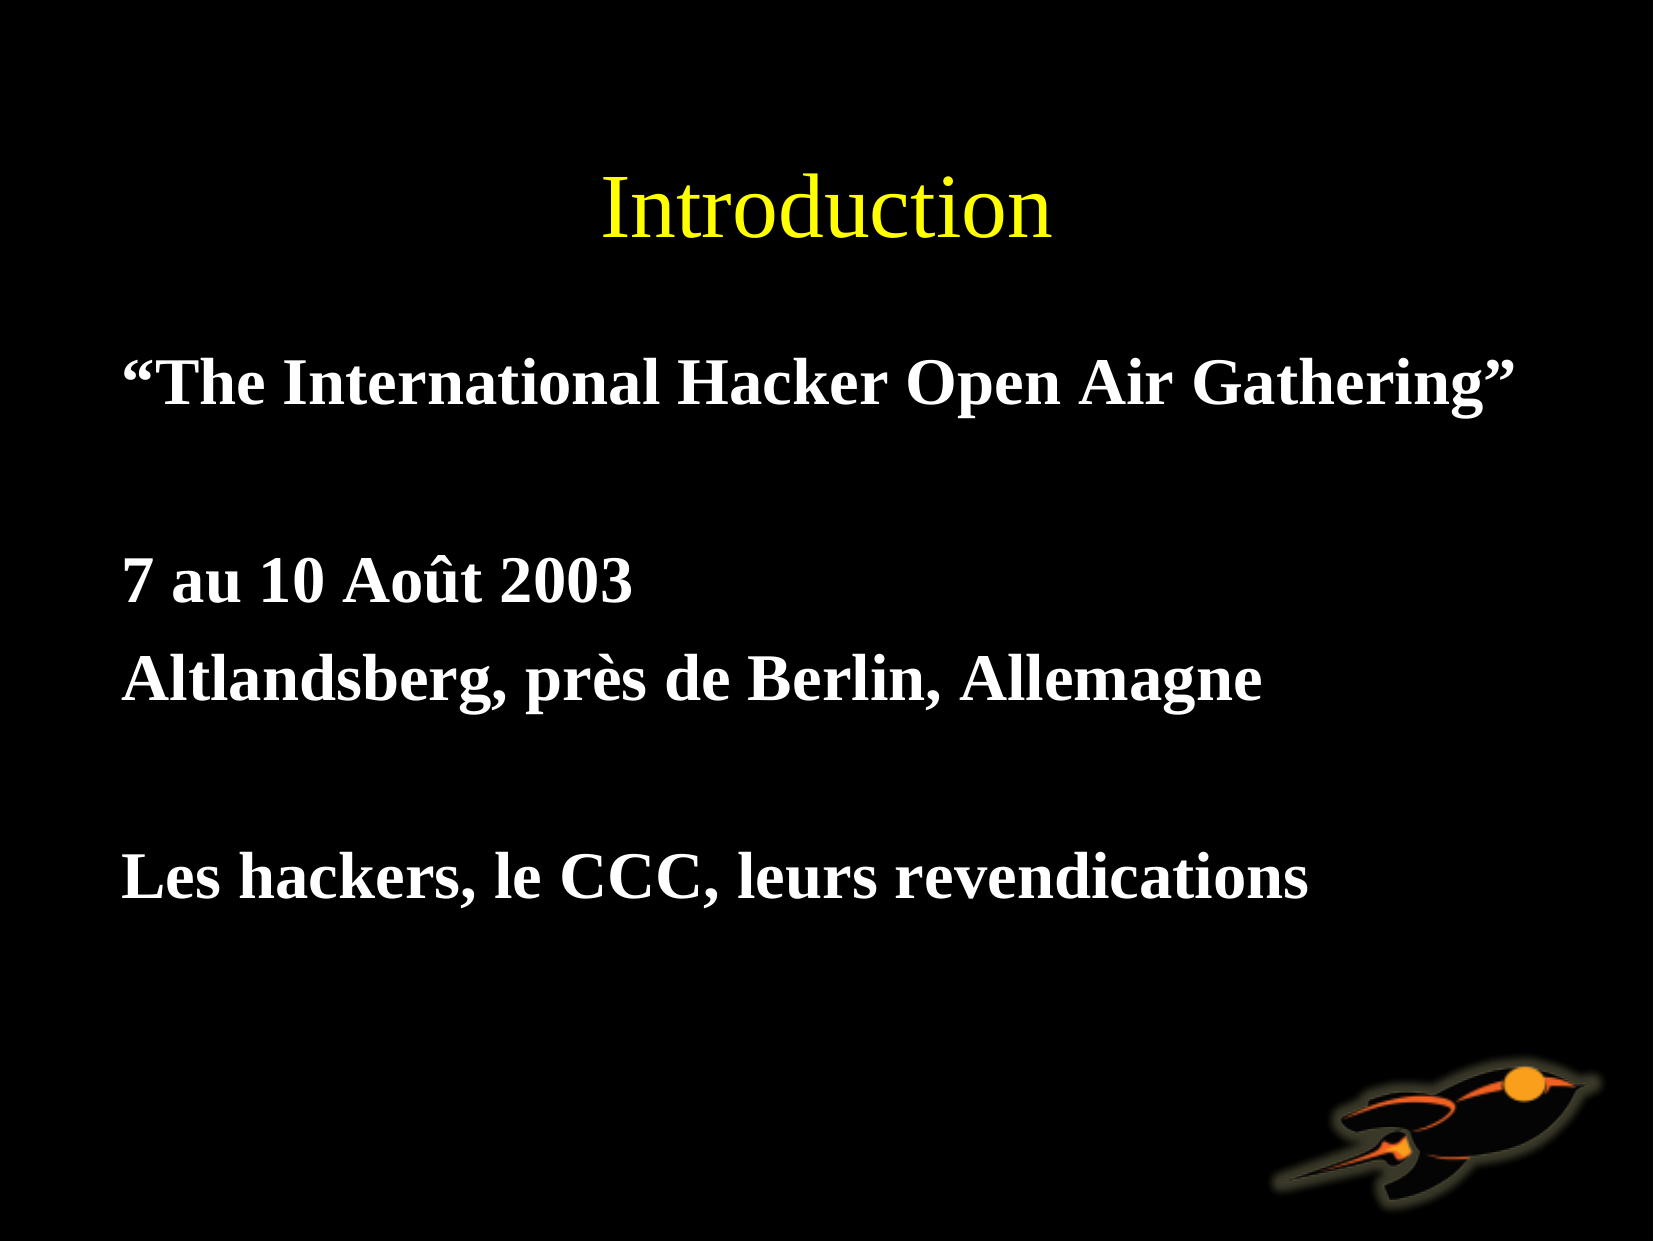

# Introduction
“The International Hacker Open Air Gathering”
7 au 10 Août 2003
Altlandsberg, près de Berlin, Allemagne
Les hackers, le CCC, leurs revendications